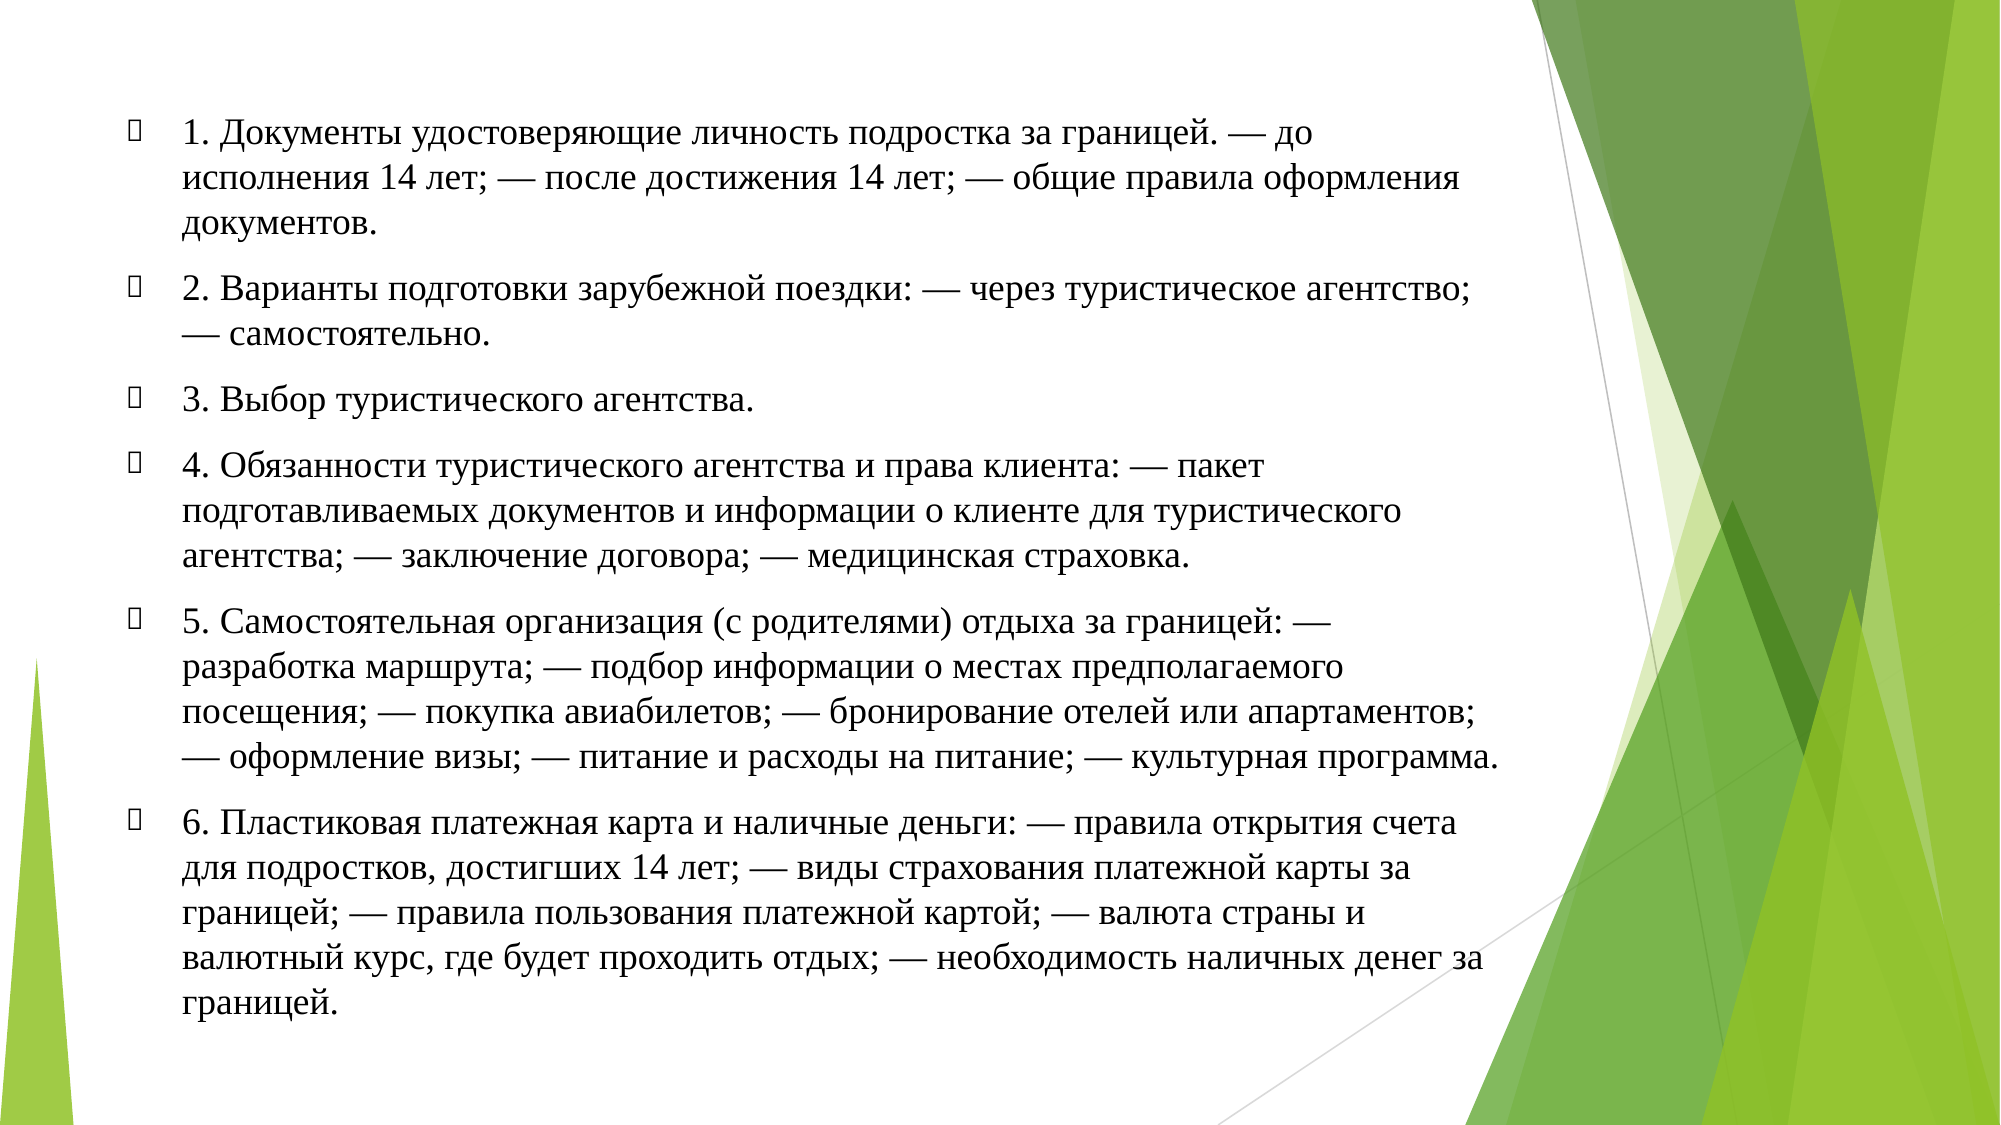

#
1. Документы удостоверяющие личность подростка за границей. — до исполнения 14 лет; — после достижения 14 лет; — общие правила оформления документов.
2. Варианты подготовки зарубежной поездки: — через туристическое агентство; — самостоятельно.
3. Выбор туристического агентства.
4. Обязанности туристического агентства и права клиента: — пакет подготавливаемых документов и информации о клиенте для туристического агентства; — заключение договора; — медицинская страховка.
5. Самостоятельная организация (с родителями) отдыха за границей: — разработка маршрута; — подбор информации о местах предполагаемого посещения; — покупка авиабилетов; — бронирование отелей или апартаментов; — оформление визы; — питание и расходы на питание; — культурная программа.
6. Пластиковая платежная карта и наличные деньги: — правила открытия счета для подростков, достигших 14 лет; — виды страхования платежной карты за границей; — правила пользования платежной картой; — валюта страны и валютный курс, где будет проходить отдых; — необходимость наличных денег за границей.